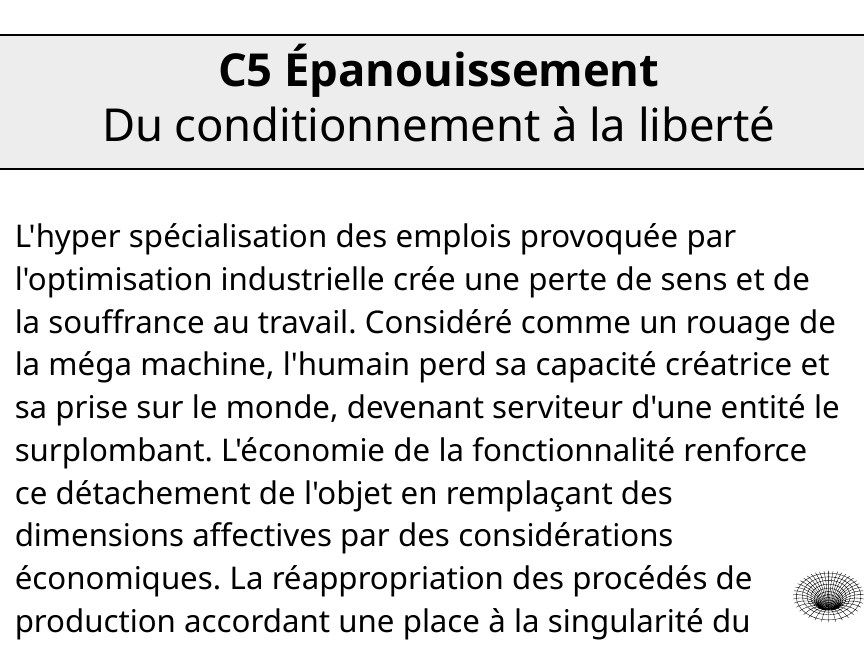

# C5 Épanouissement Du conditionnement à la liberté
L'hyper spécialisation des emplois provoquée par l'optimisation industrielle crée une perte de sens et de la souffrance au travail. Considéré comme un rouage de la méga machine, l'humain perd sa capacité créatrice et sa prise sur le monde, devenant serviteur d'une entité le surplombant. L'économie de la fonctionnalité renforce ce détachement de l'objet en remplaçant des dimensions affectives par des considérations économiques. La réappropriation des procédés de production accordant une place à la singularité du travailleur et au sentiment du travail bien fait participe au réenchantement de l'activité vivrière quotidienne.